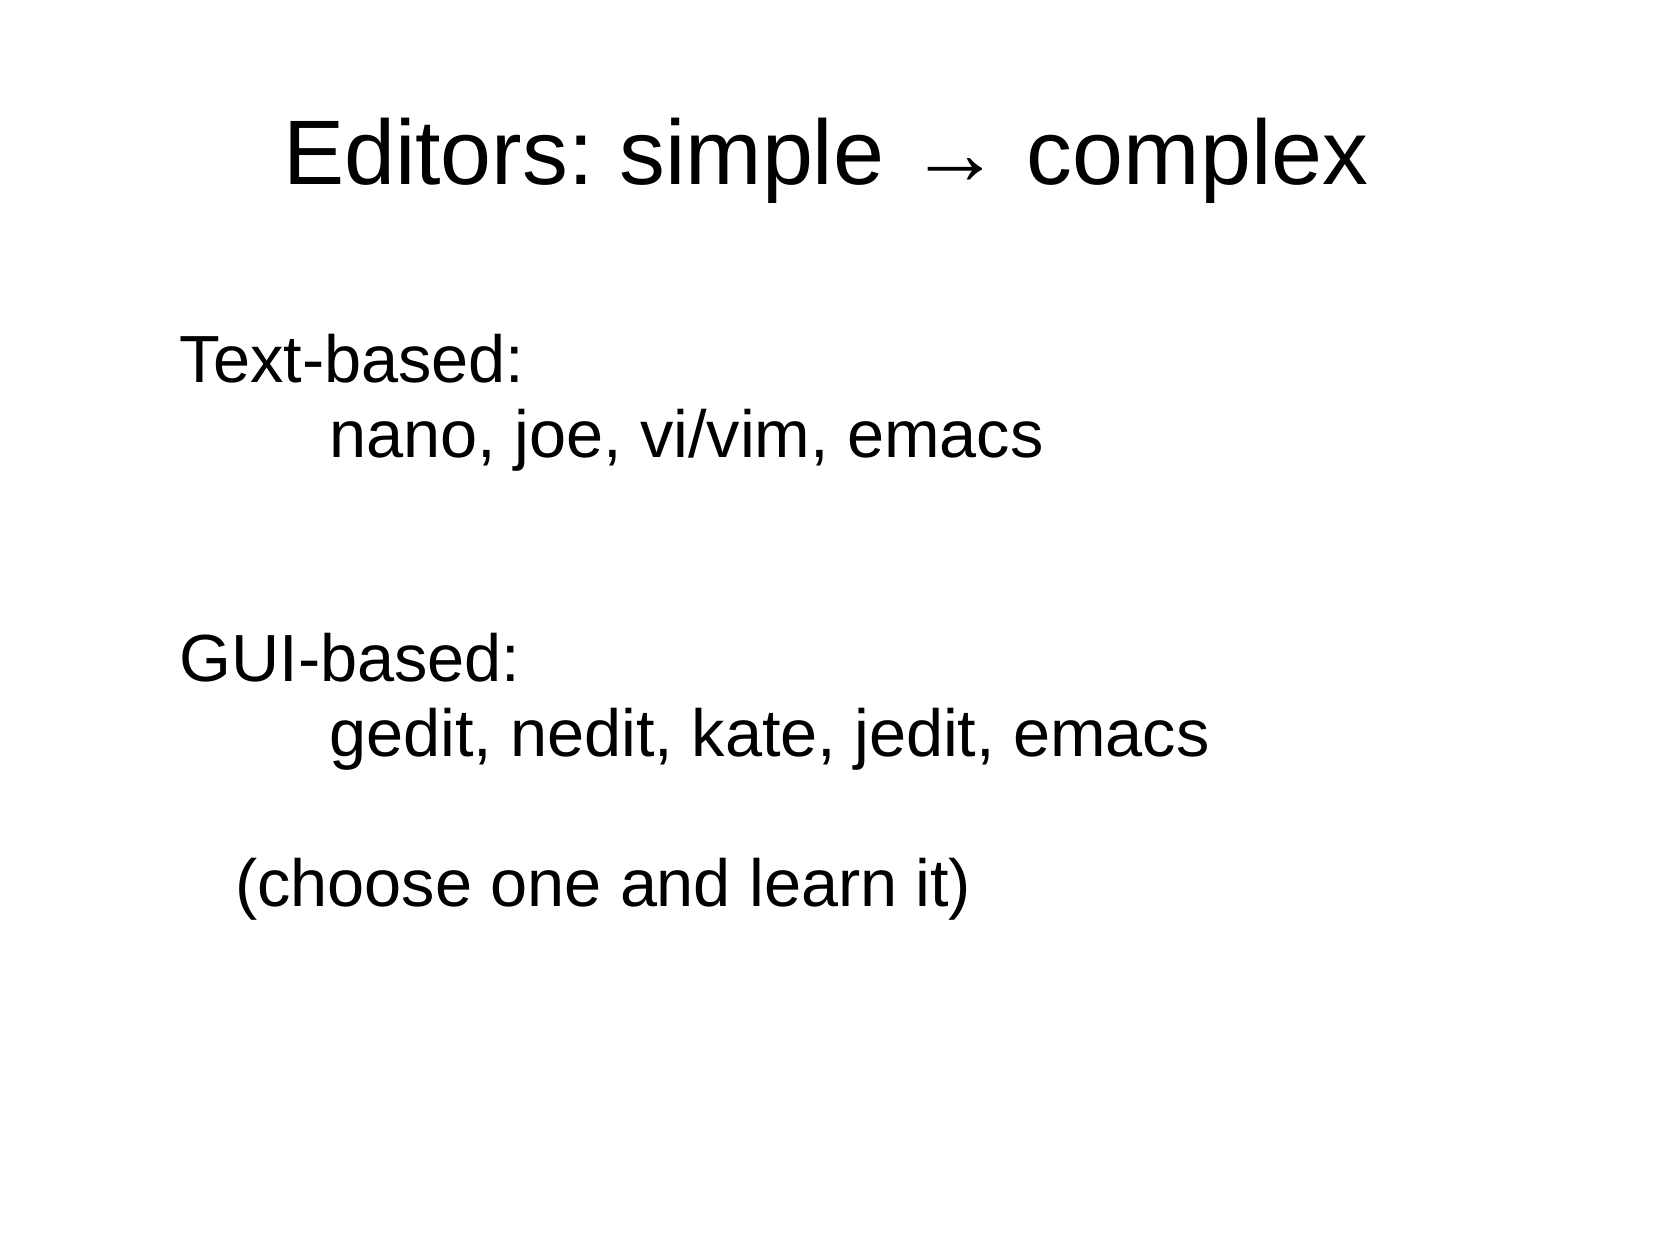

# Editors: simple → complex
Text-based:
		nano, joe, vi/vim, emacs
GUI-based:
		gedit, nedit, kate, jedit, emacs
 (choose one and learn it)